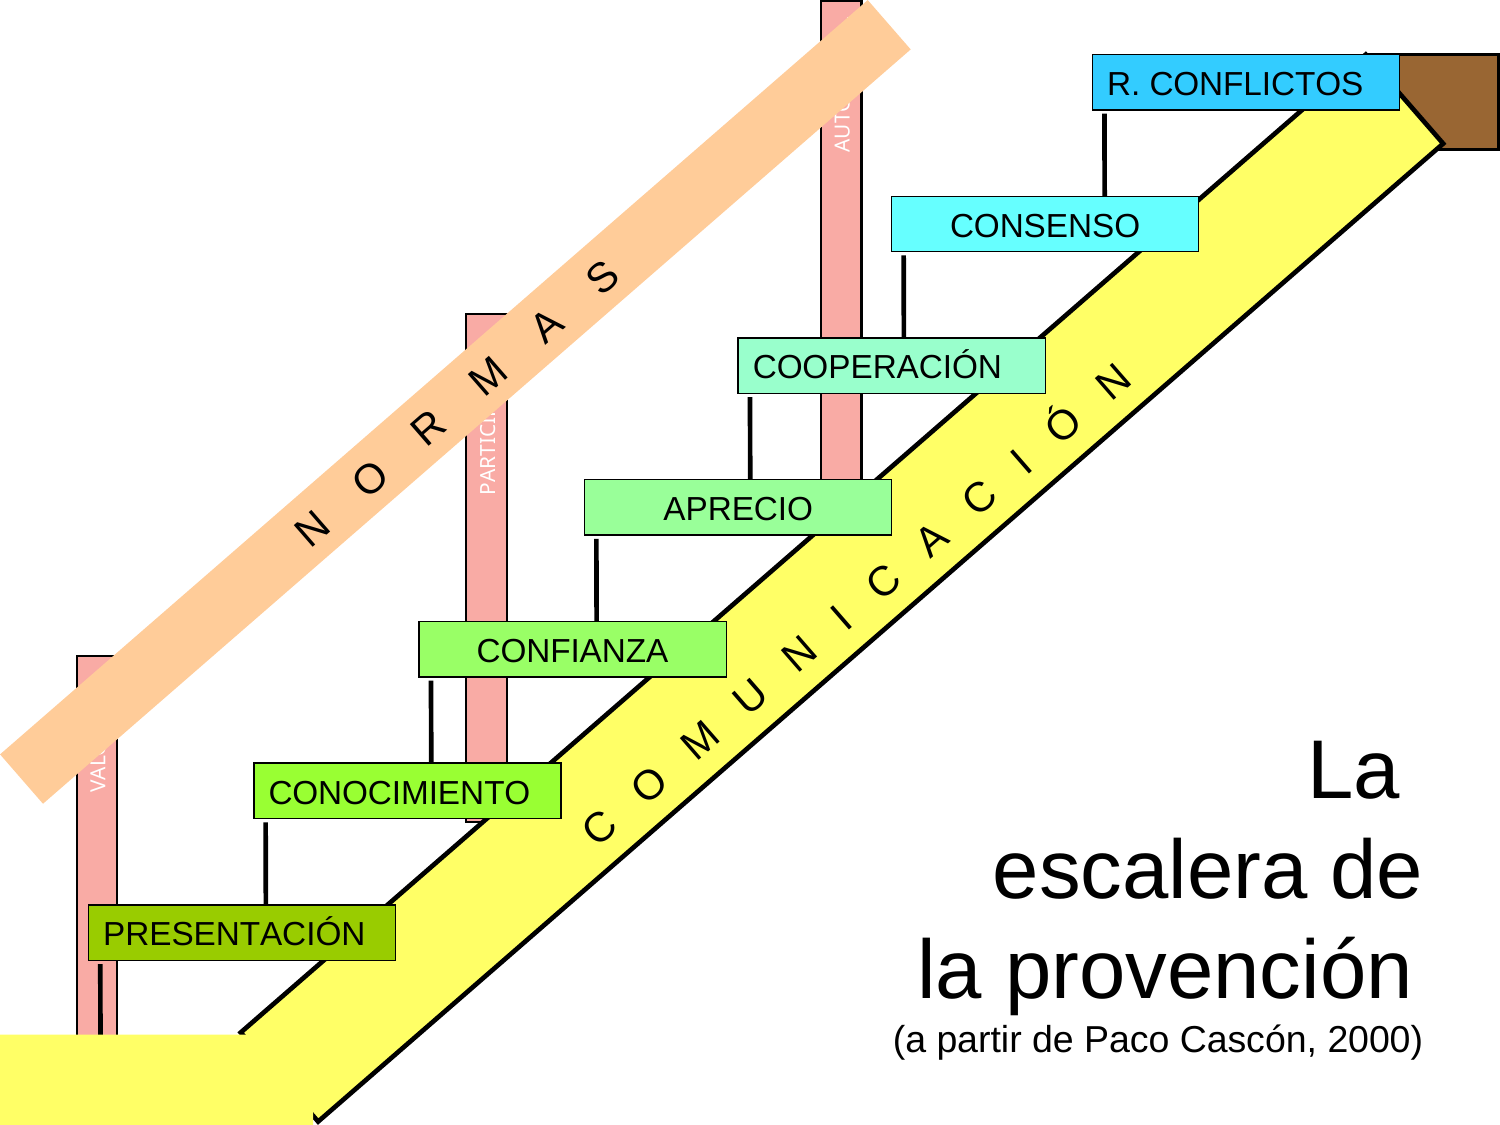

R. CONFLICTOS
CONSENSO
AUTORIDAD. .
COOPERACIÓN
N O R M A S
APRECIO
C O M U N I C A C I Ó N
PARTICIPACIÓN..
CONFIANZA
La
escalera de
 la provención
(a partir de Paco Cascón, 2000)
CONOCIMIENTO
VALORES .
PRESENTACIÓN